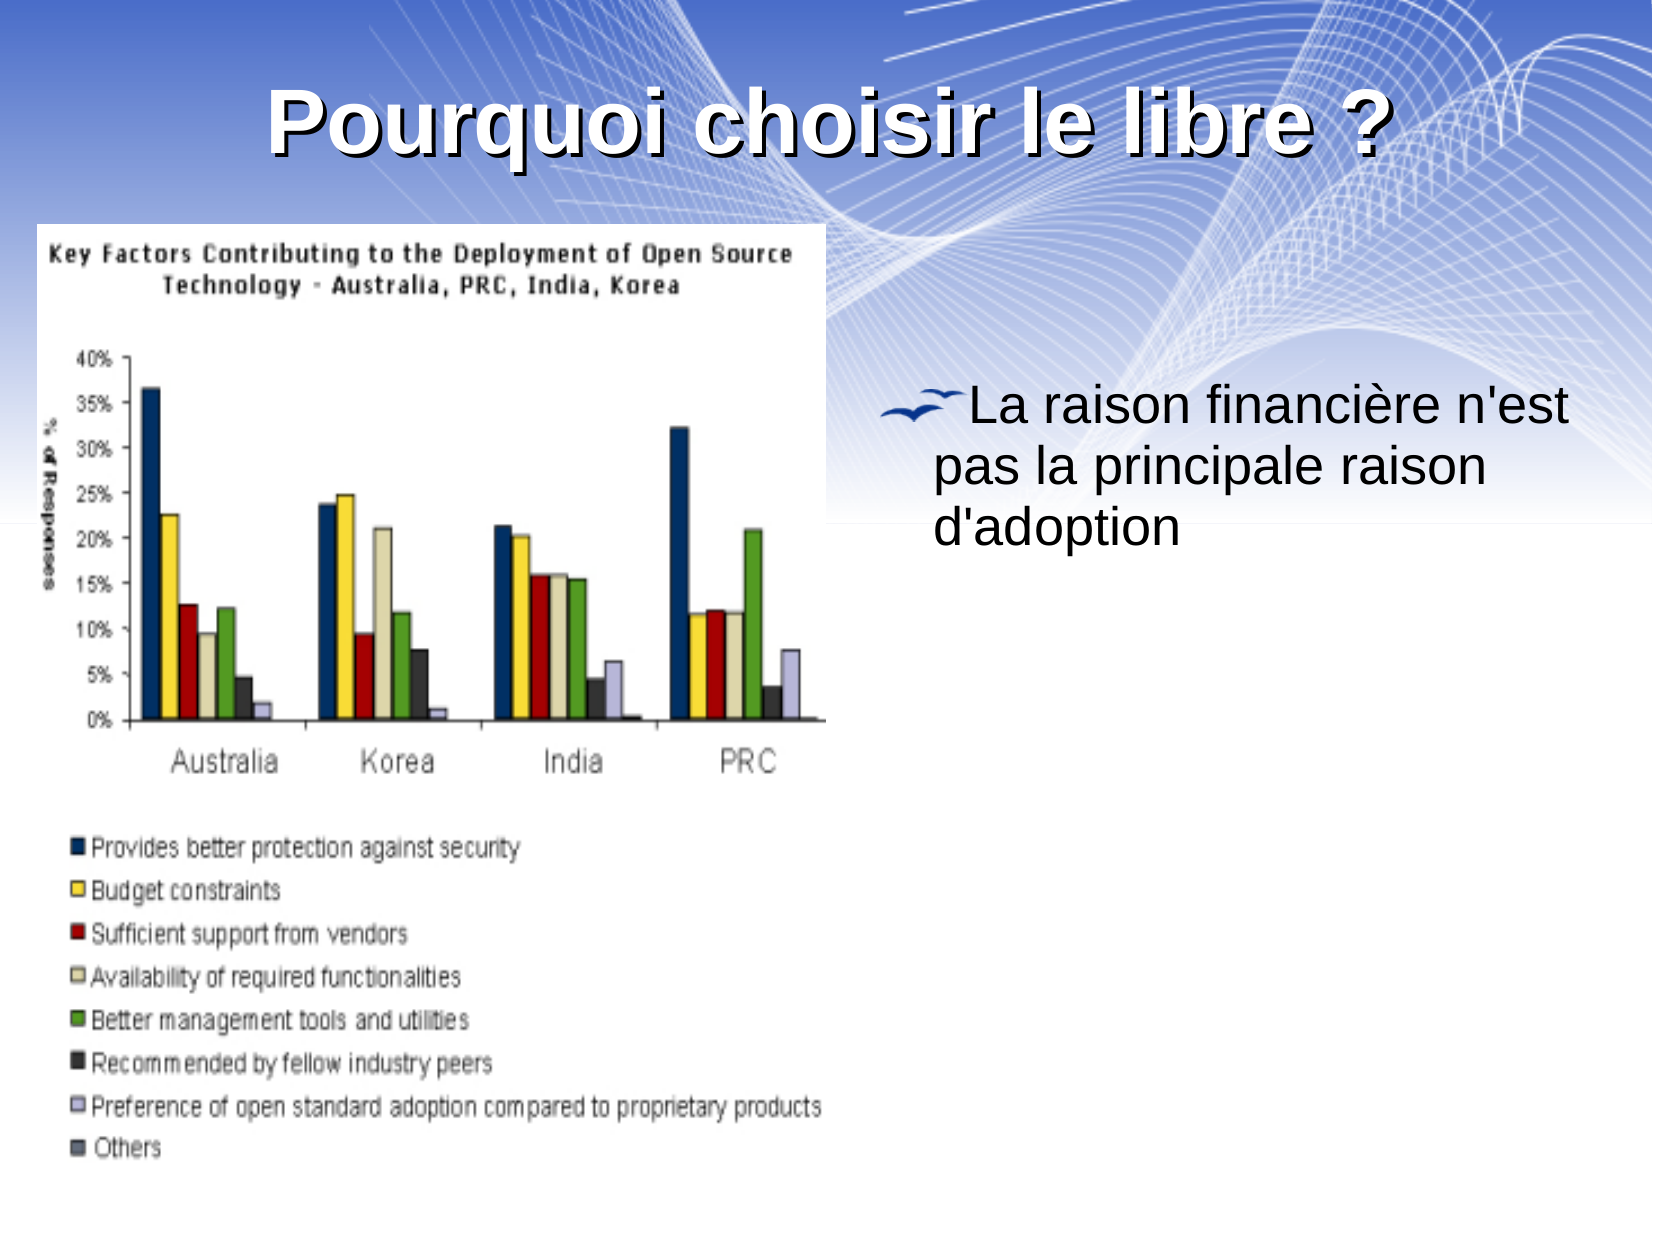

# Pourquoi choisir le libre ?
La raison financière n'est pas la principale raison d'adoption